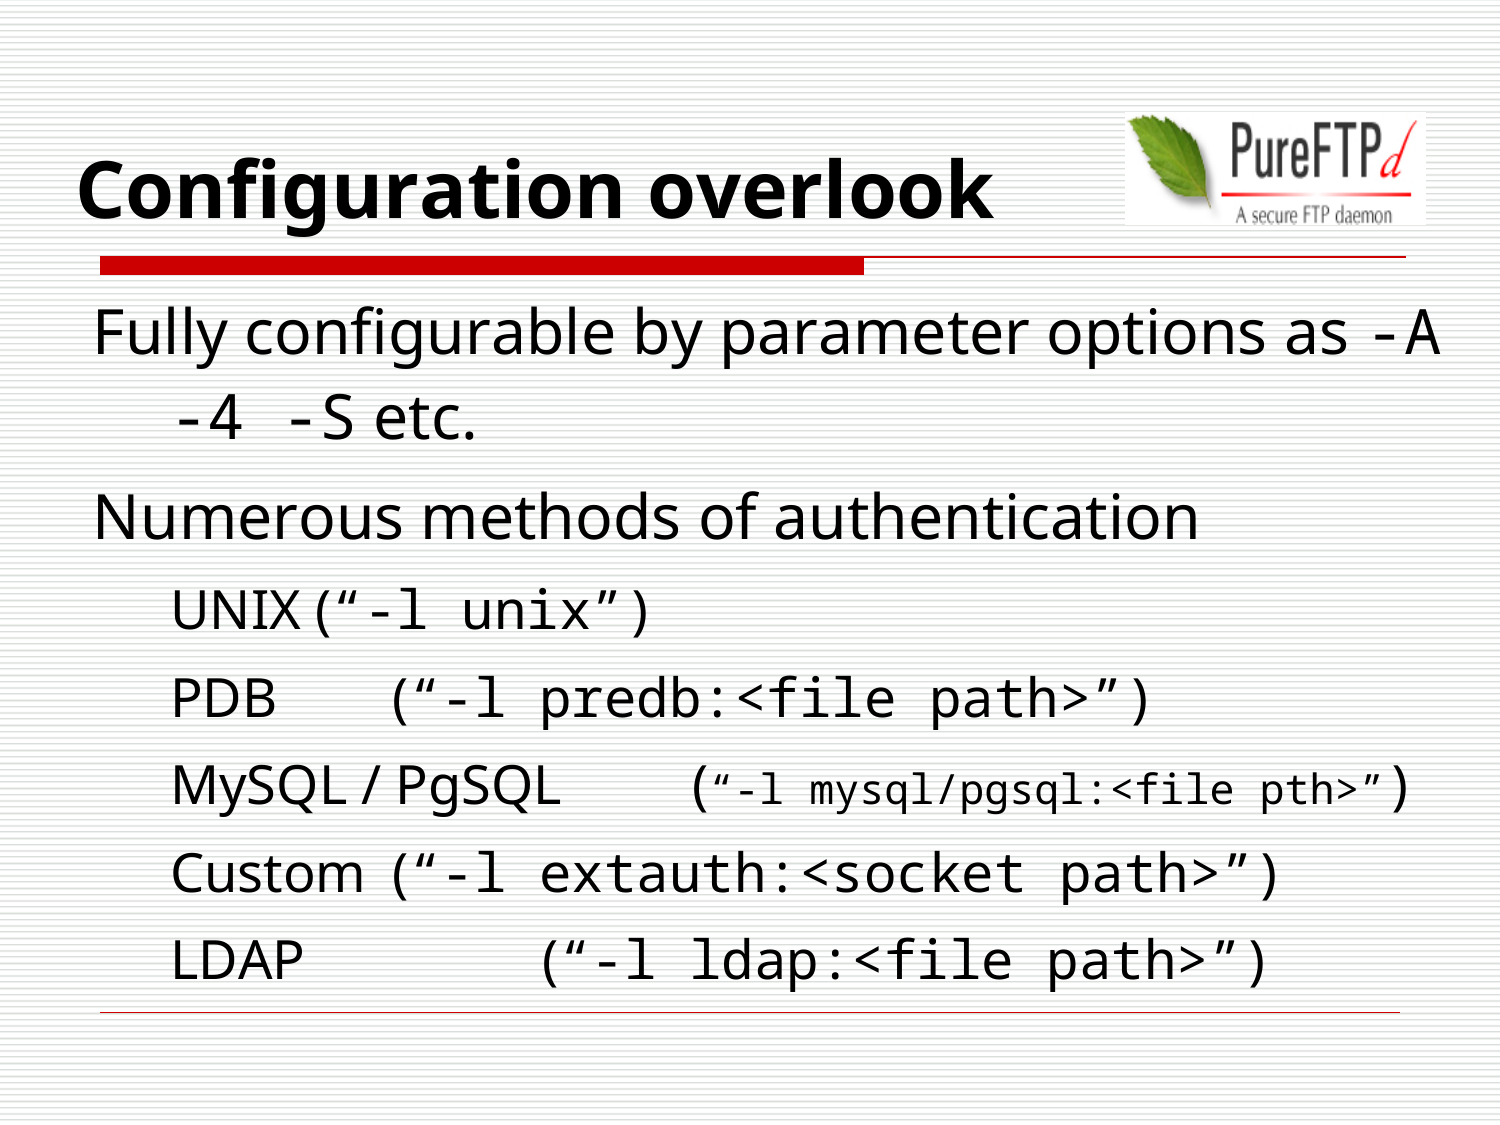

# Configuration overlook
Fully configurable by parameter options as -A -4 -S etc.
Numerous methods of authentication
UNIX (“-l unix”)
PDB	(“-l predb:<file path>”)
MySQL / PgSQL	(“-l mysql/pgsql:<file pth>”)
Custom	(“-l extauth:<socket path>”)
LDAP		(“-l ldap:<file path>”)